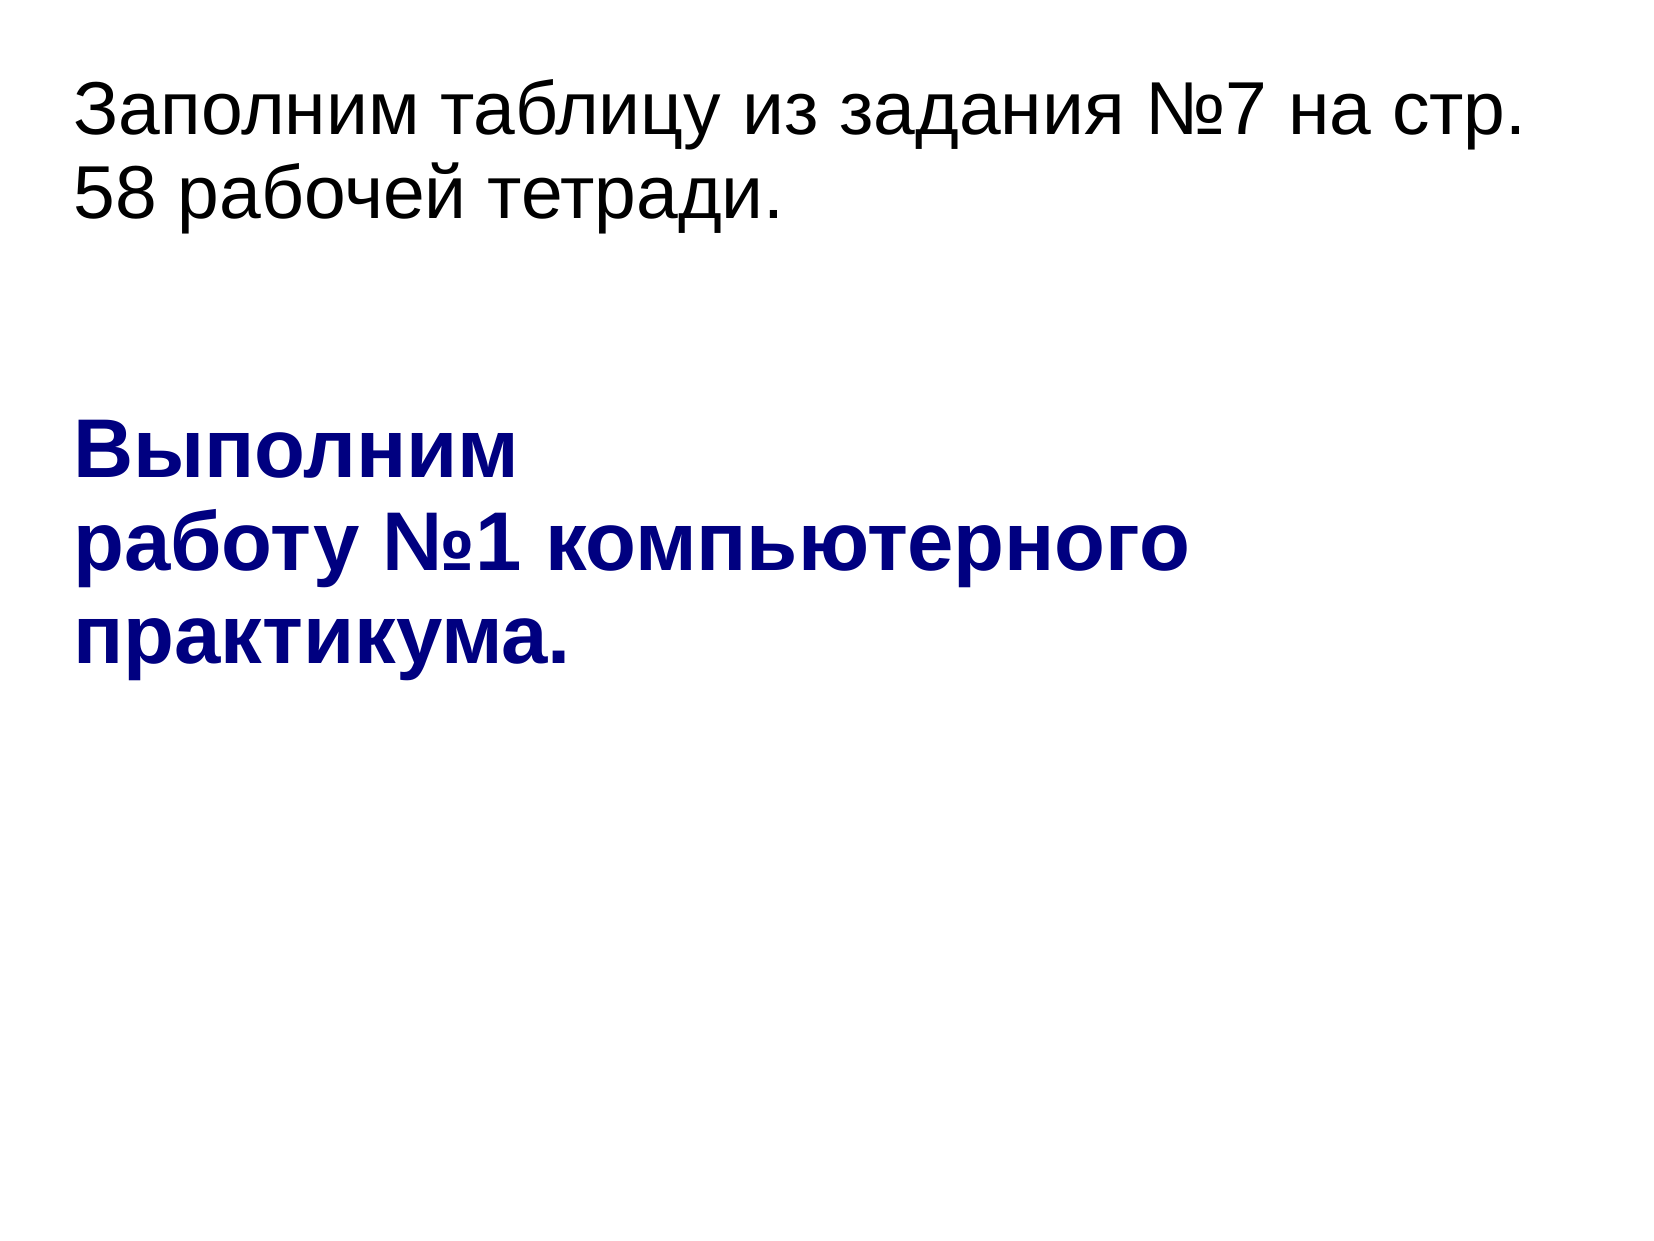

Заполним таблицу из задания №7 на стр. 58 рабочей тетради.
Выполним
работу №1 компьютерного практикума.